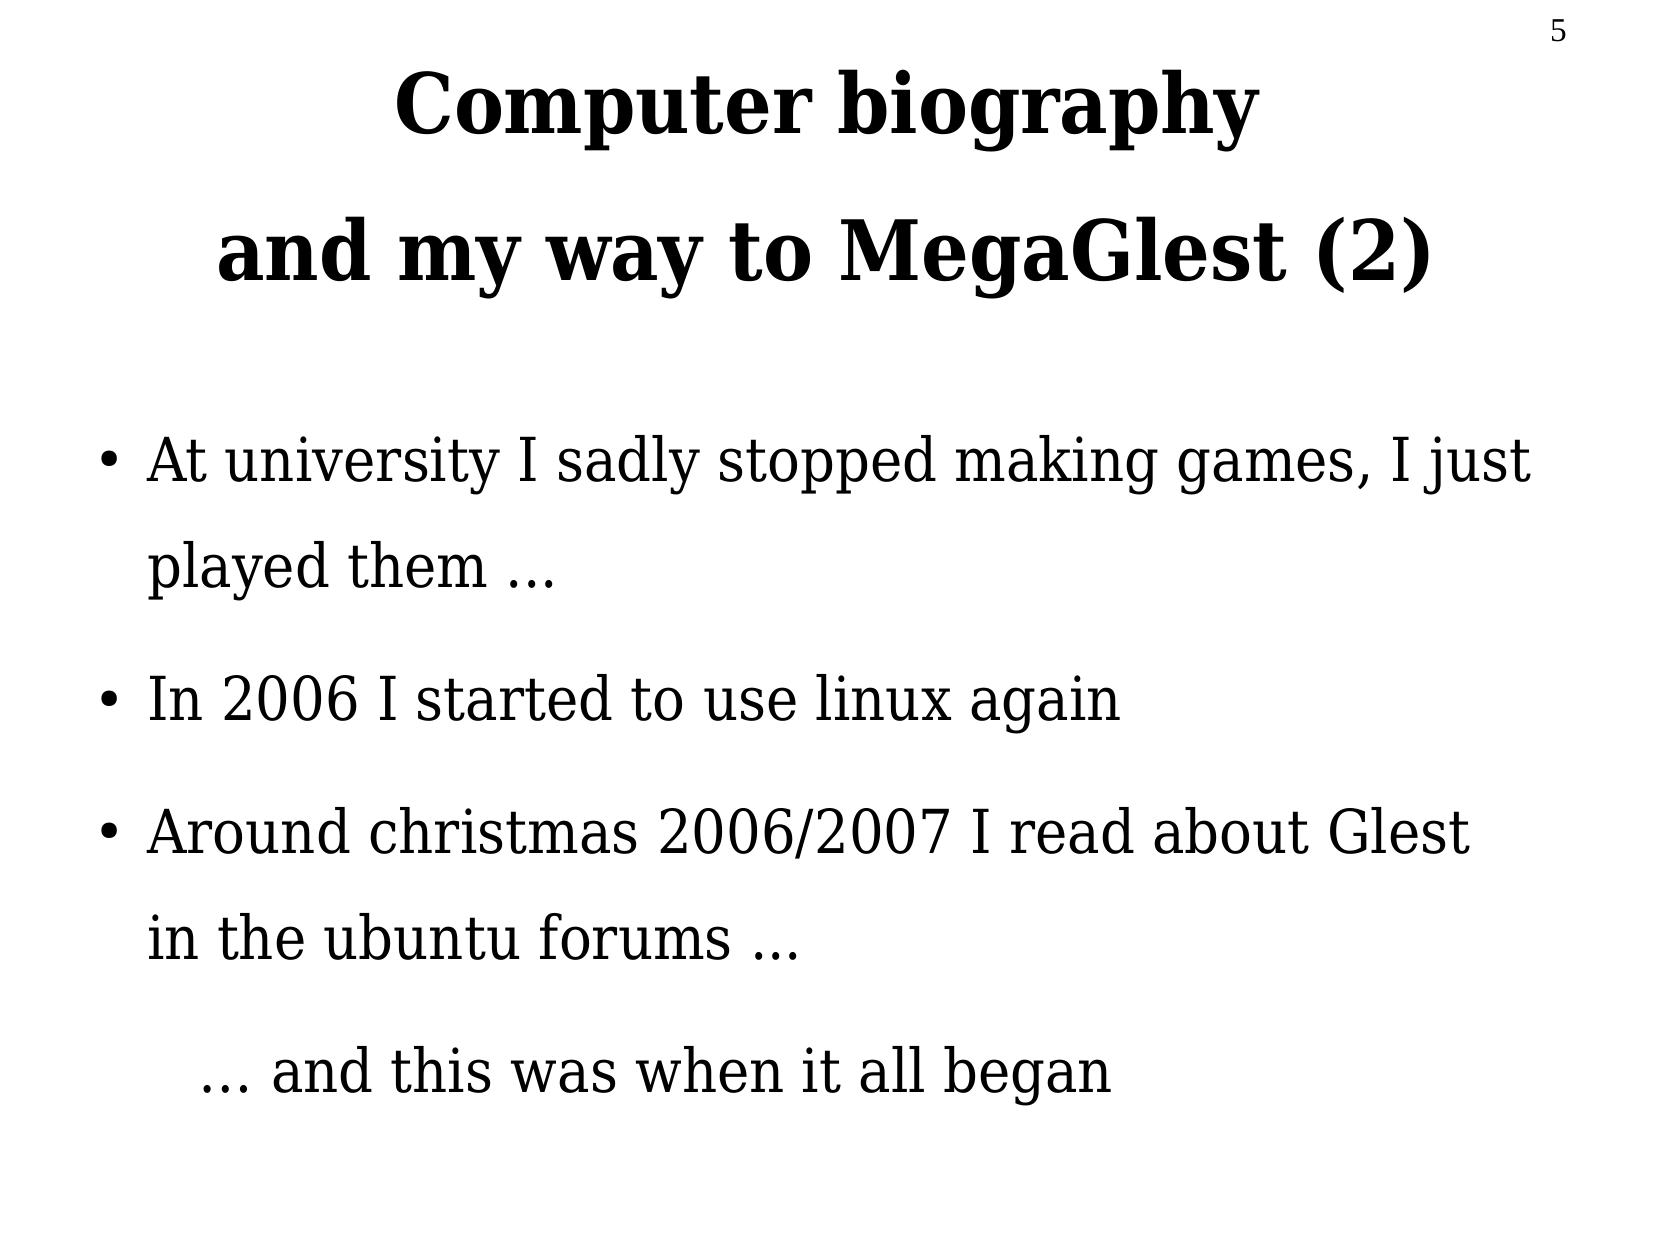

# Computer biography and my way to MegaGlest (2)
At university I sadly stopped making games, I just played them ...
In 2006 I started to use linux again
Around christmas 2006/2007 I read about Glest in the ubuntu forums ...
 … and this was when it all began